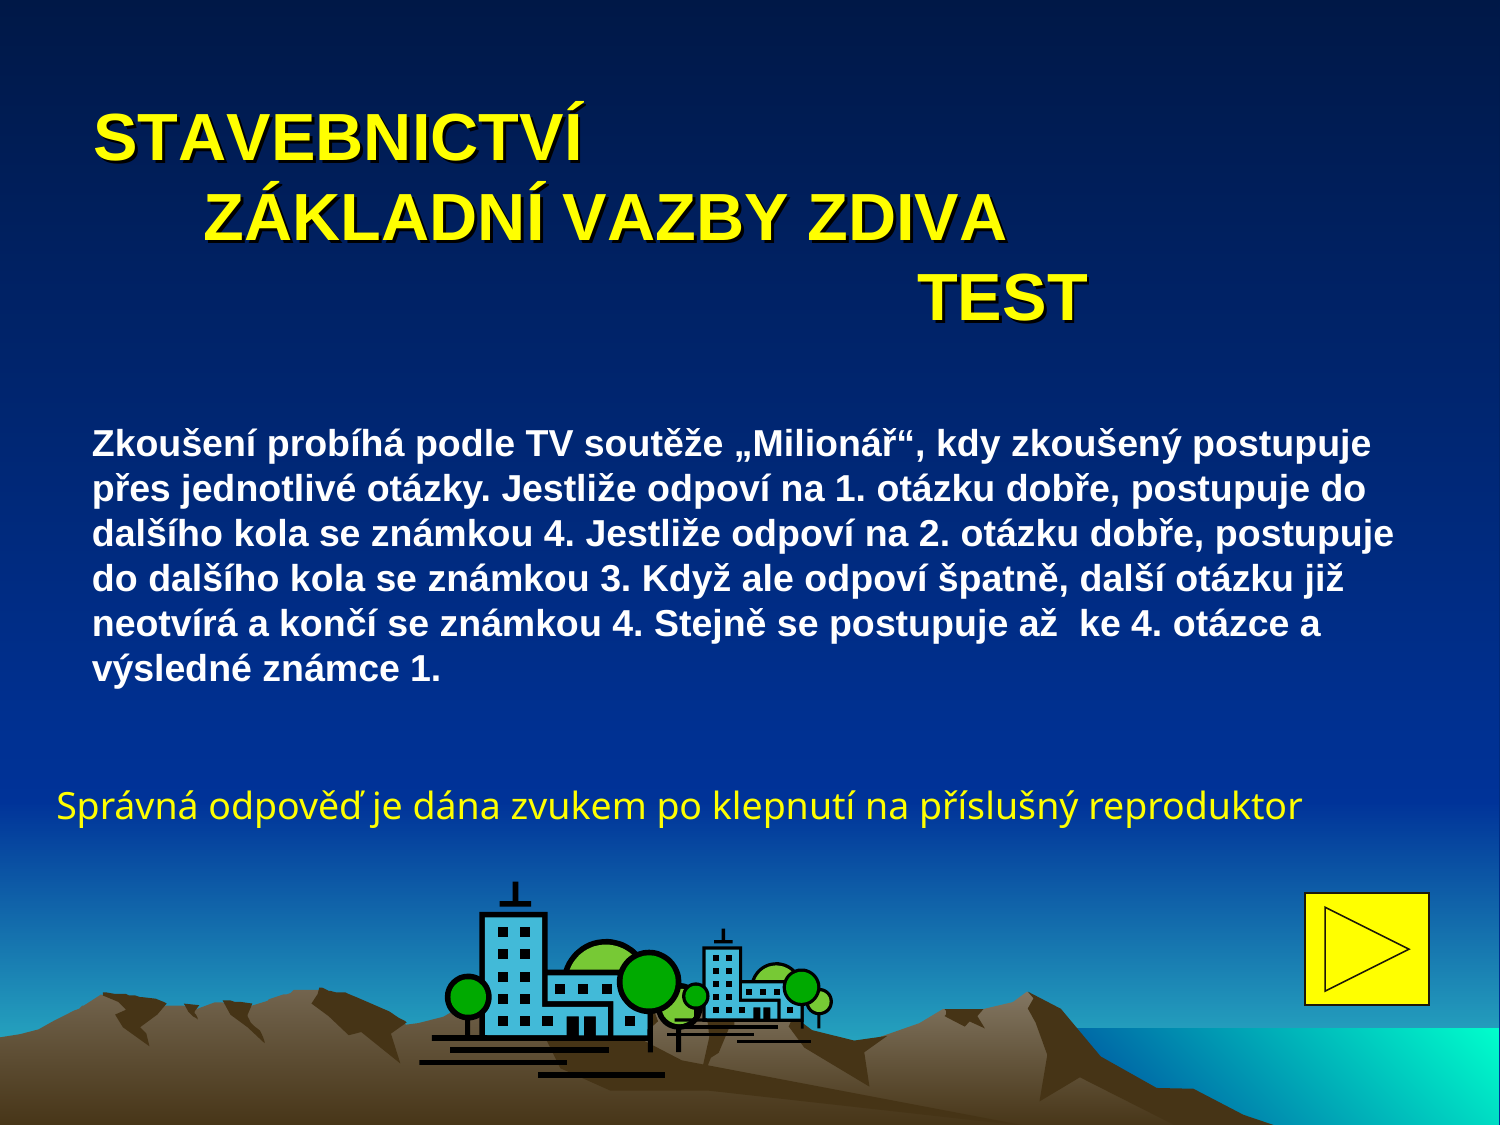

# STAVEBNICTVÍ ZÁKLADNÍ VAZBY ZDIVA TEST
Zkoušení probíhá podle TV soutěže „Milionář“, kdy zkoušený postupuje přes jednotlivé otázky. Jestliže odpoví na 1. otázku dobře, postupuje do dalšího kola se známkou 4. Jestliže odpoví na 2. otázku dobře, postupuje do dalšího kola se známkou 3. Když ale odpoví špatně, další otázku již neotvírá a končí se známkou 4. Stejně se postupuje až ke 4. otázce a výsledné známce 1.
Správná odpověď je dána zvukem po klepnutí na příslušný reproduktor